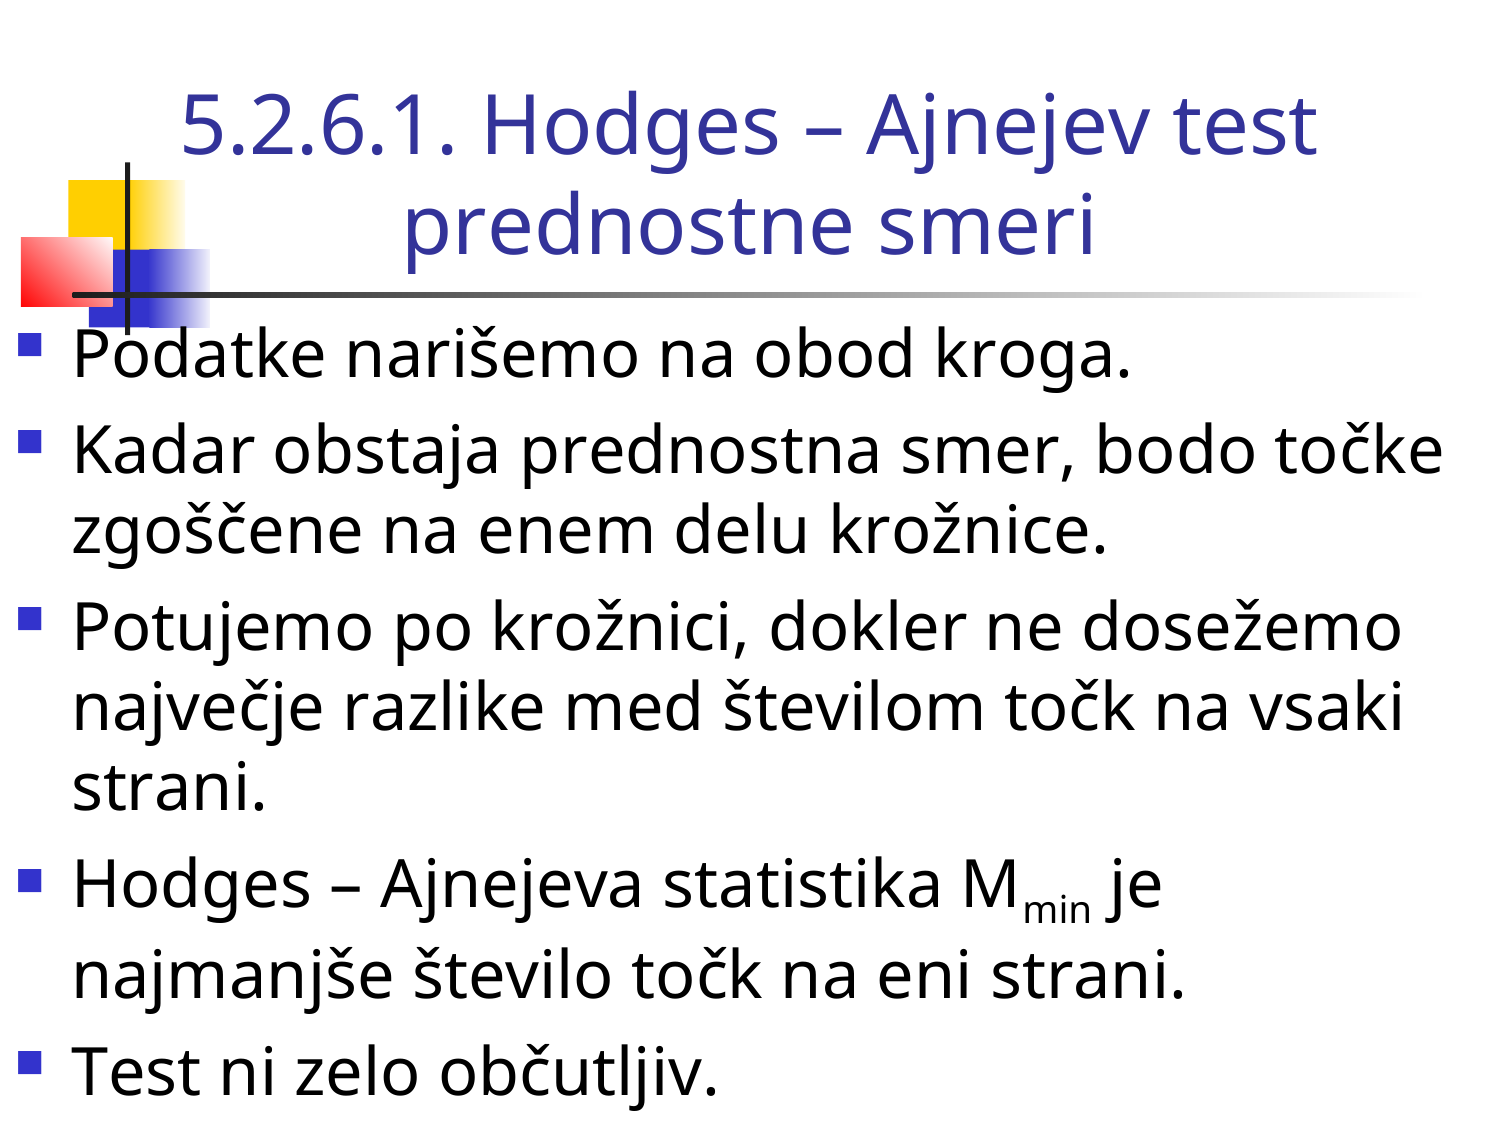

# 5.2.6.1. Hodges – Ajnejev test prednostne smeri
Podatke narišemo na obod kroga.
Kadar obstaja prednostna smer, bodo točke zgoščene na enem delu krožnice.
Potujemo po krožnici, dokler ne dosežemo največje razlike med številom točk na vsaki strani.
Hodges – Ajnejeva statistika Mmin je najmanjše število točk na eni strani.
Test ni zelo občutljiv.